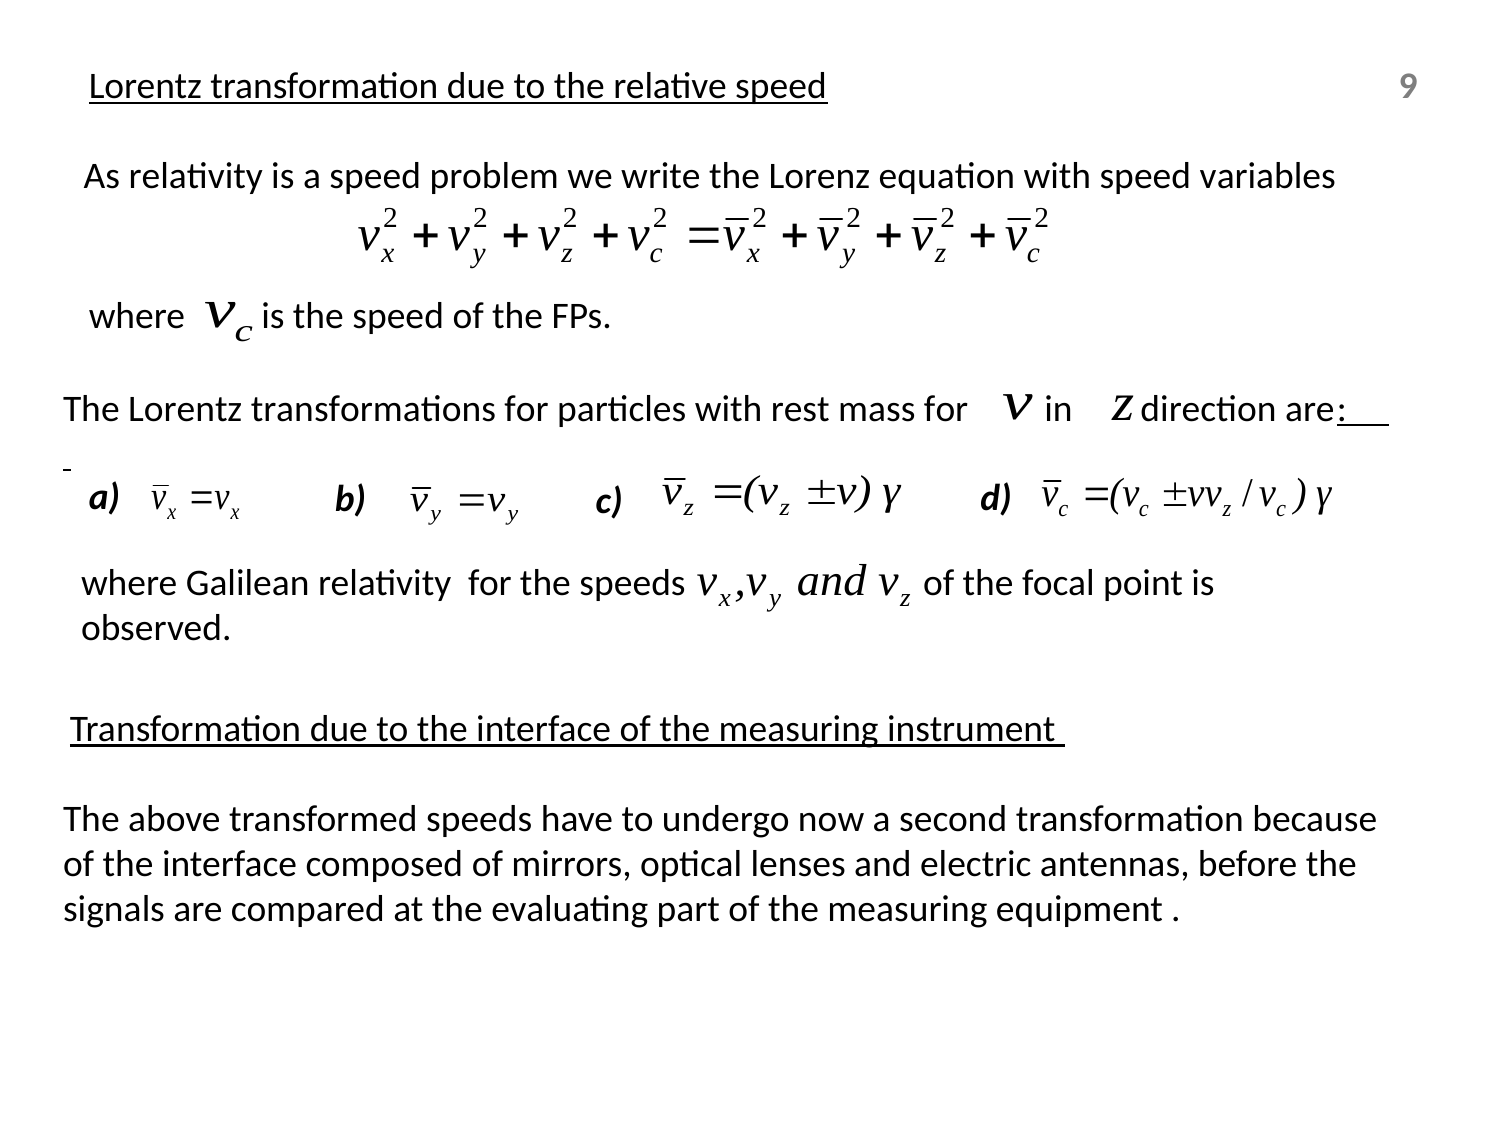

Lorentz transformation due to the relative speed
9
As relativity is a speed problem we write the Lorenz equation with speed variables
where is the speed of the FPs.
The Lorentz transformations for particles with rest mass for in direction are:
a)
d)
b)
c)
where Galilean relativity for the speeds of the focal point is observed.
Transformation due to the interface of the measuring instrument
The above transformed speeds have to undergo now a second transformation because
of the interface composed of mirrors, optical lenses and electric antennas, before the
signals are compared at the evaluating part of the measuring equipment .